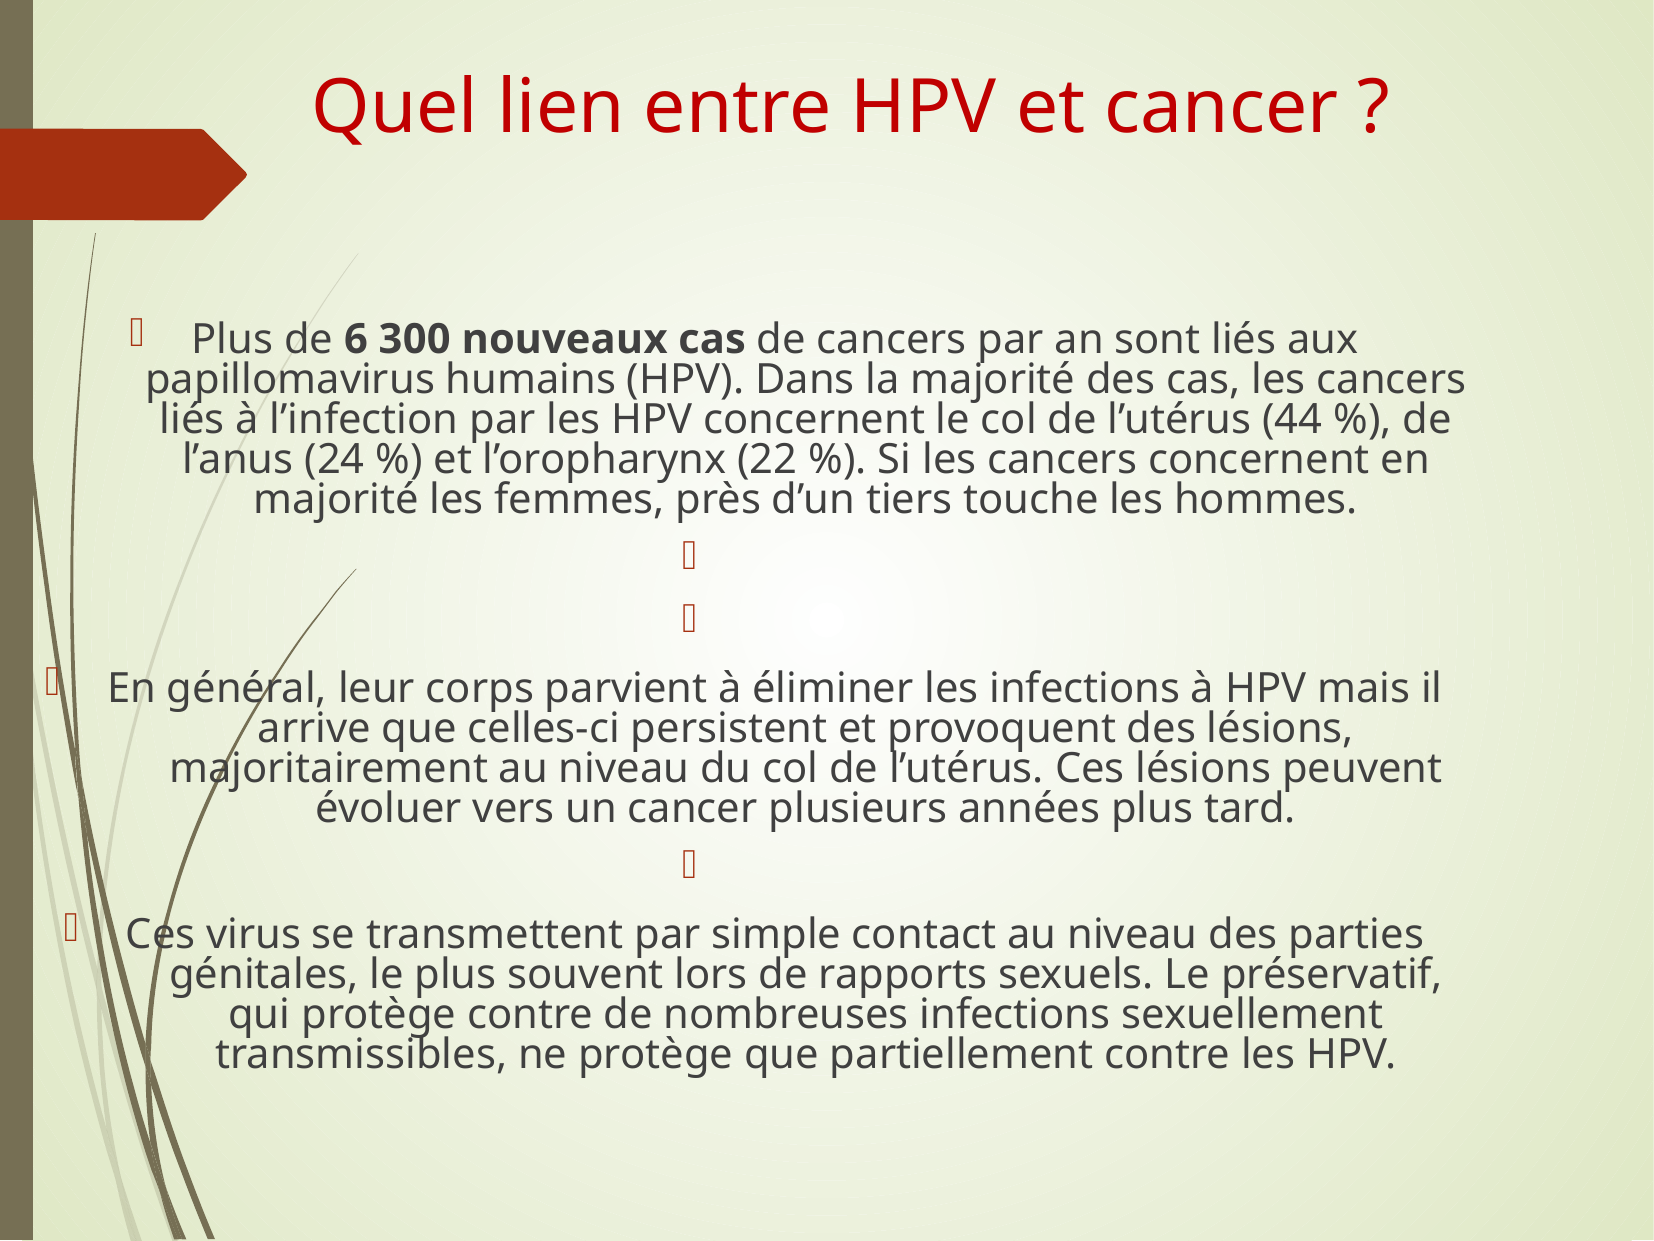

# Quel lien entre HPV et cancer ?
Plus de 6 300 nouveaux cas de cancers par an sont liés aux papillomavirus humains (HPV). Dans la majorité des cas, les cancers liés à l’infection par les HPV concernent le col de l’utérus (44 %), de l’anus (24 %) et l’oropharynx (22 %). Si les cancers concernent en majorité les femmes, près d’un tiers touche les hommes.
En général, leur corps parvient à éliminer les infections à HPV mais il arrive que celles-ci persistent et provoquent des lésions, majoritairement au niveau du col de l’utérus. Ces lésions peuvent évoluer vers un cancer plusieurs années plus tard.
Ces virus se transmettent par simple contact au niveau des parties génitales, le plus souvent lors de rapports sexuels. Le préservatif, qui protège contre de nombreuses infections sexuellement transmissibles, ne protège que partiellement contre les HPV.